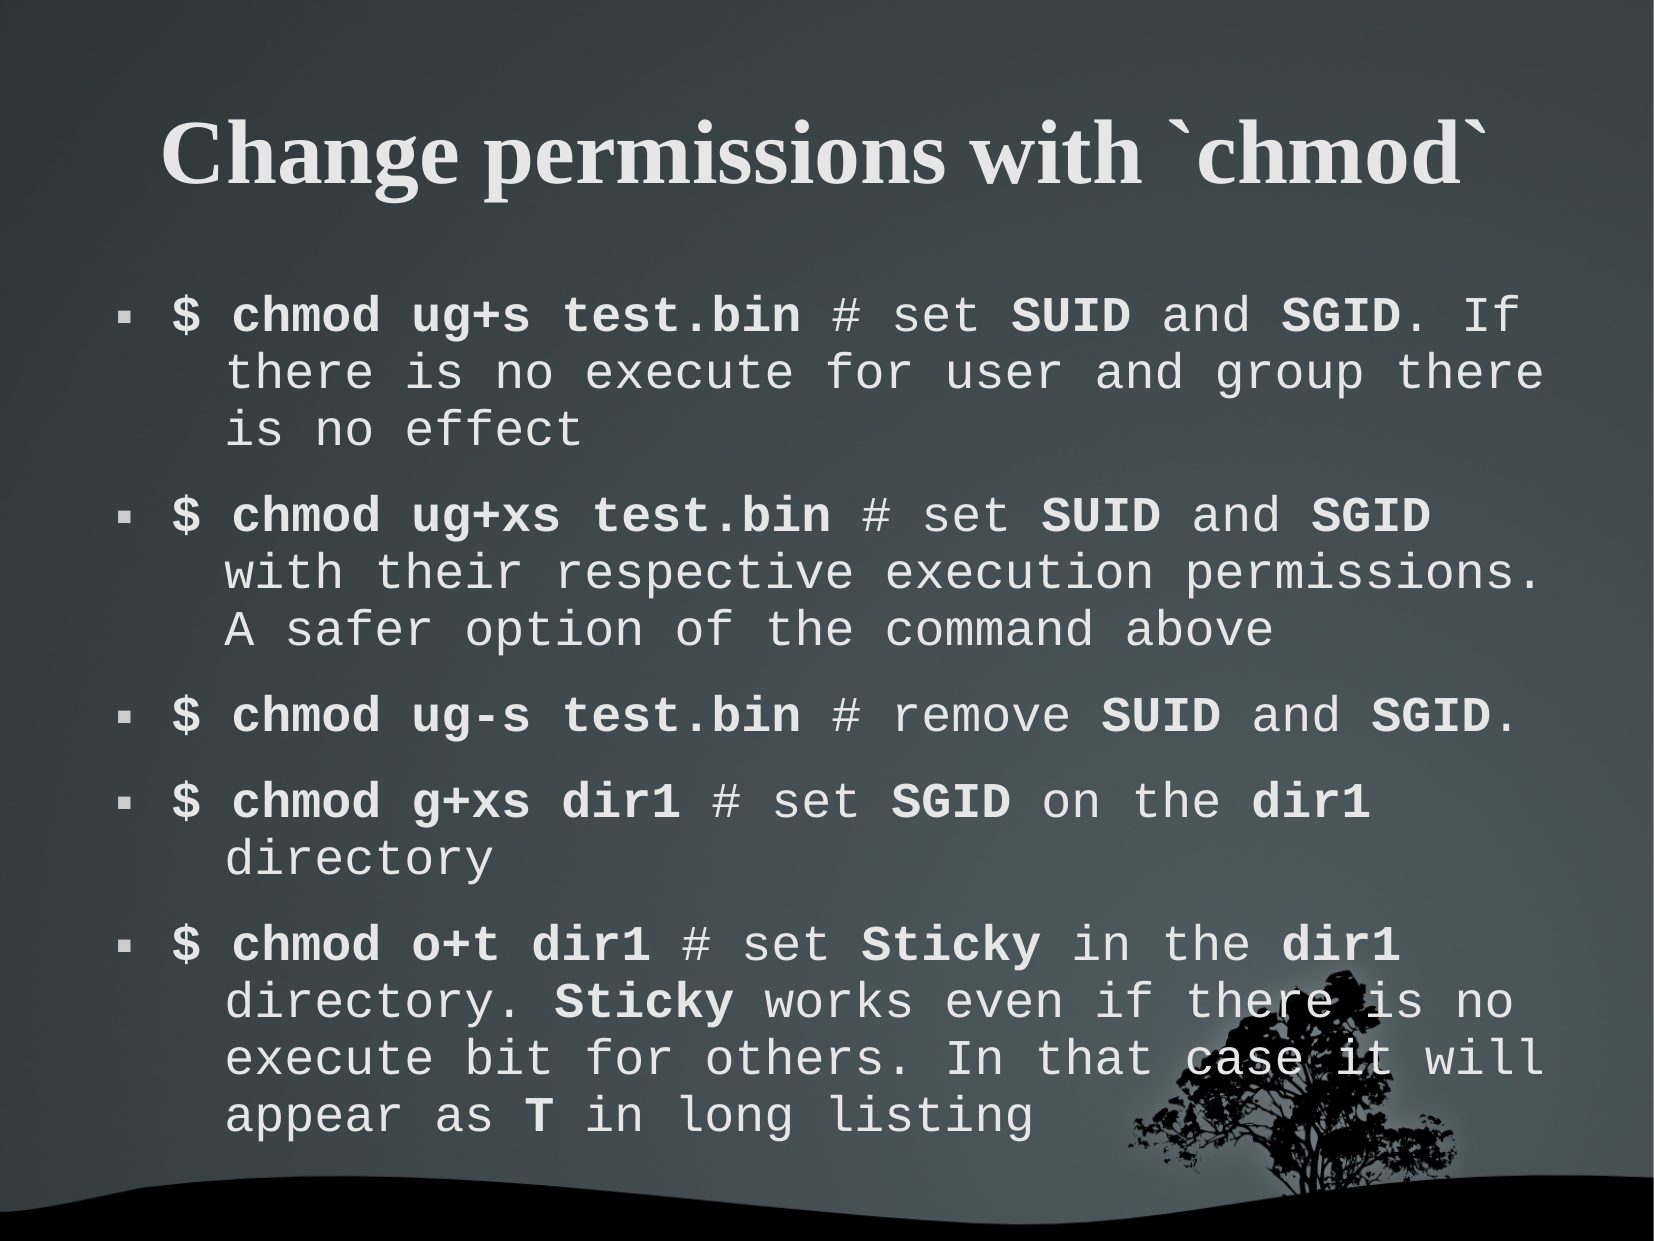

Change permissions with `chmod`
# $ chmod ug+s test.bin # set SUID and SGID. If there is no execute for user and group there is no effect
$ chmod ug+xs test.bin # set SUID and SGID with their respective execution permissions. A safer option of the command above
$ chmod ug-s test.bin # remove SUID and SGID.
$ chmod g+xs dir1 # set SGID on the dir1 directory
$ chmod o+t dir1 # set Sticky in the dir1 directory. Sticky works even if there is no execute bit for others. In that case it will appear as T in long listing